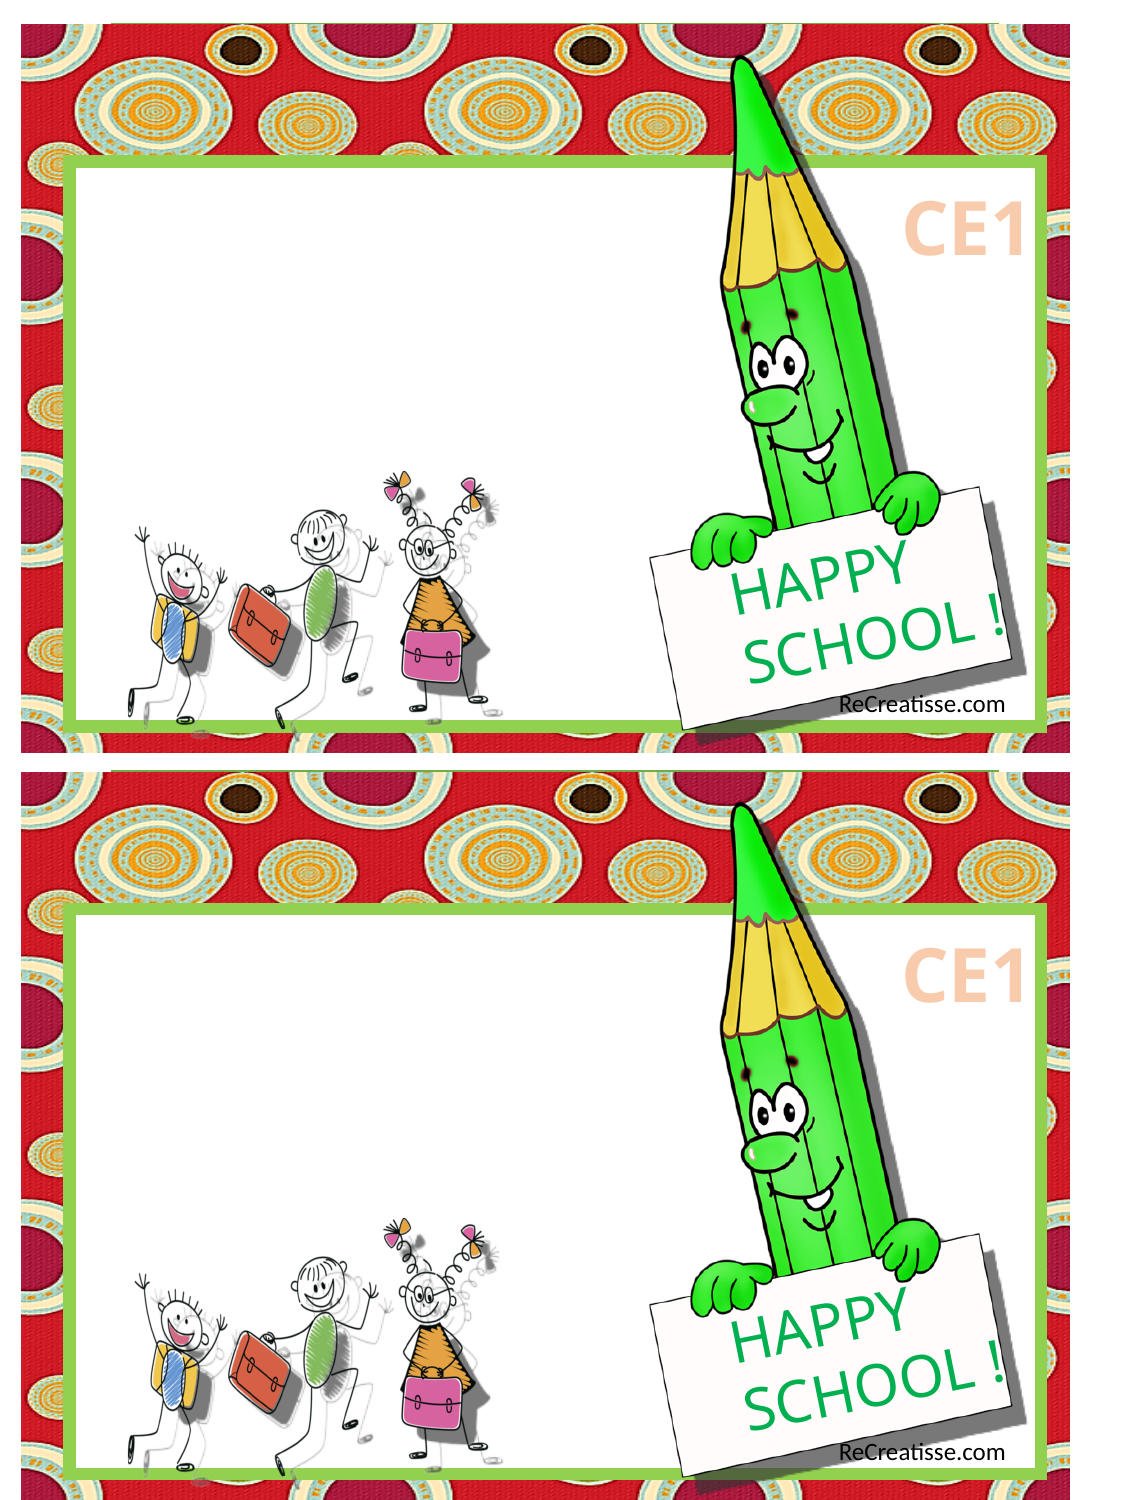

CE1
HAPPY
SCHOOL !
ReCreatisse.com
CE1
HAPPY
SCHOOL !
ReCreatisse.com